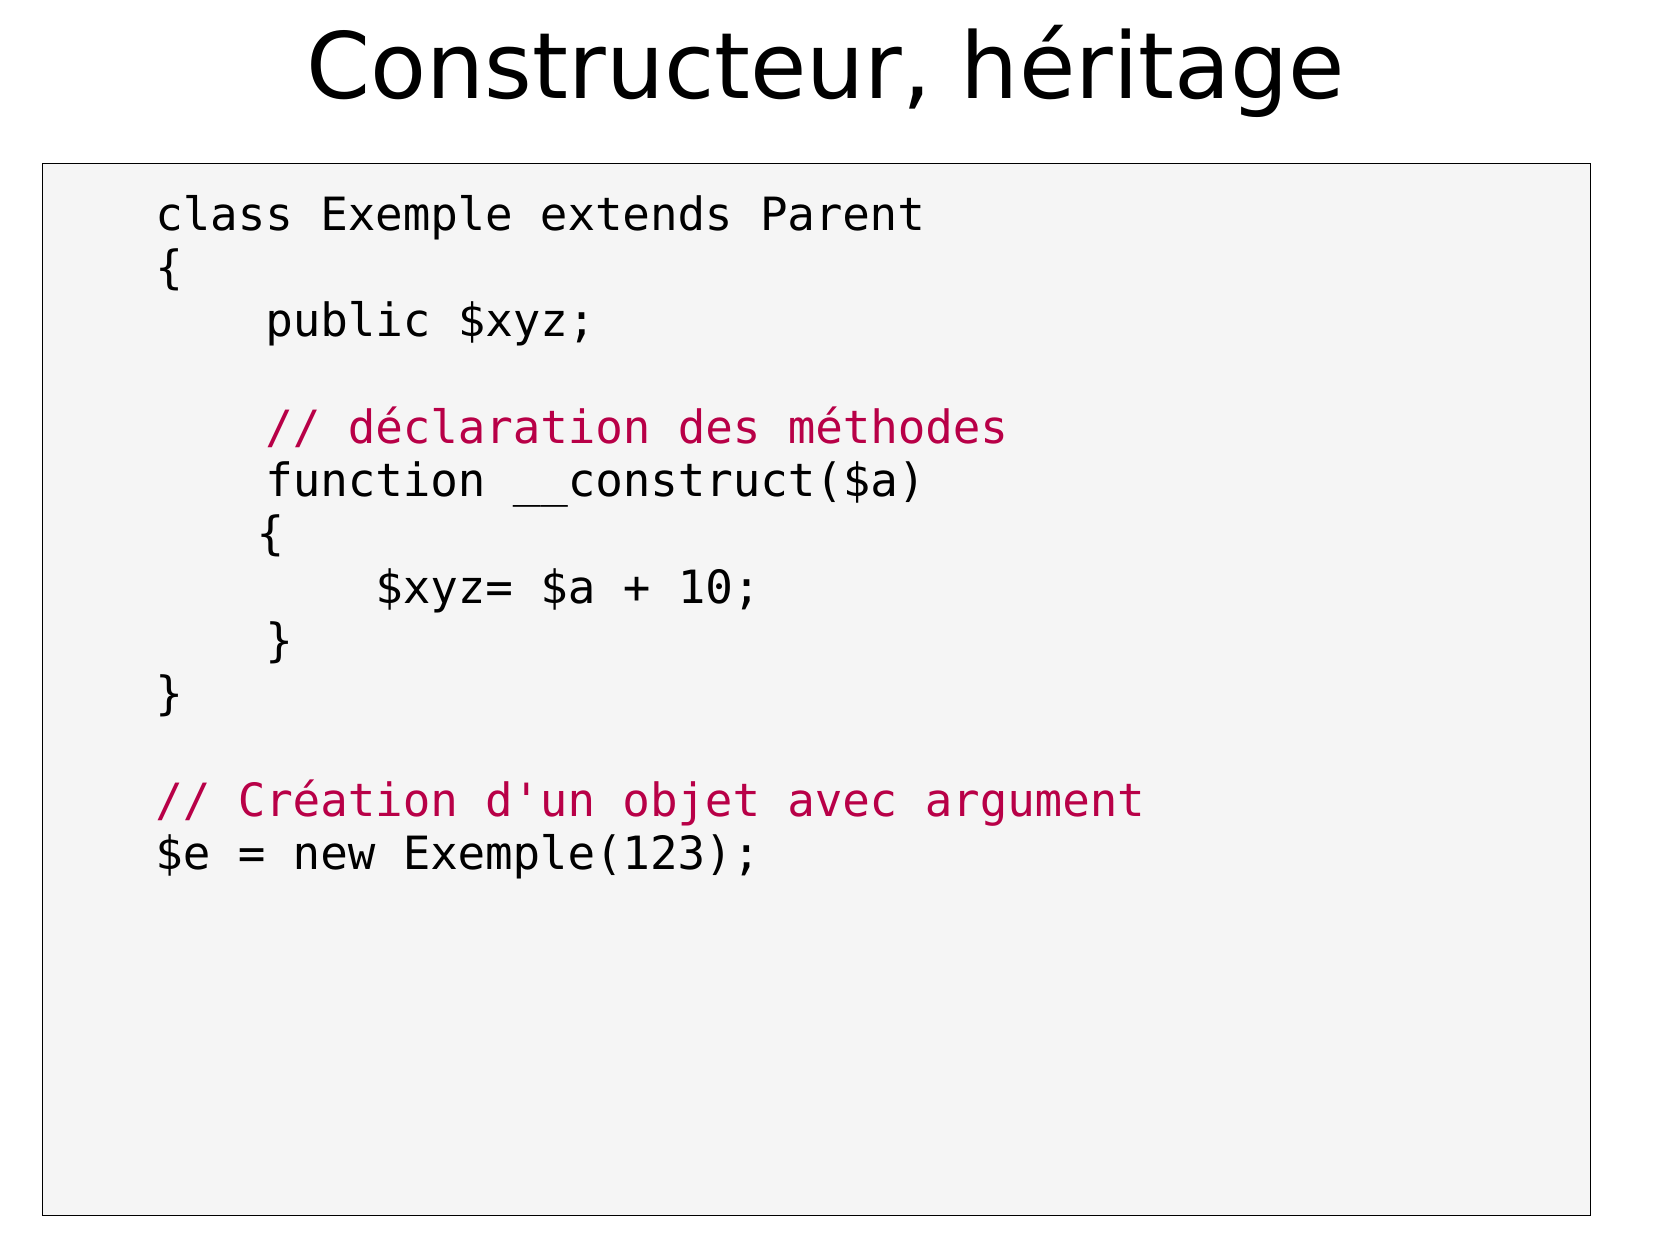

# Constructeur, héritage
class Exemple extends Parent
{
 public $xyz;
 // déclaration des méthodes
 function __construct($a)
	 {
 $xyz= $a + 10;
 }
}
// Création d'un objet avec argument
$e = new Exemple(123);